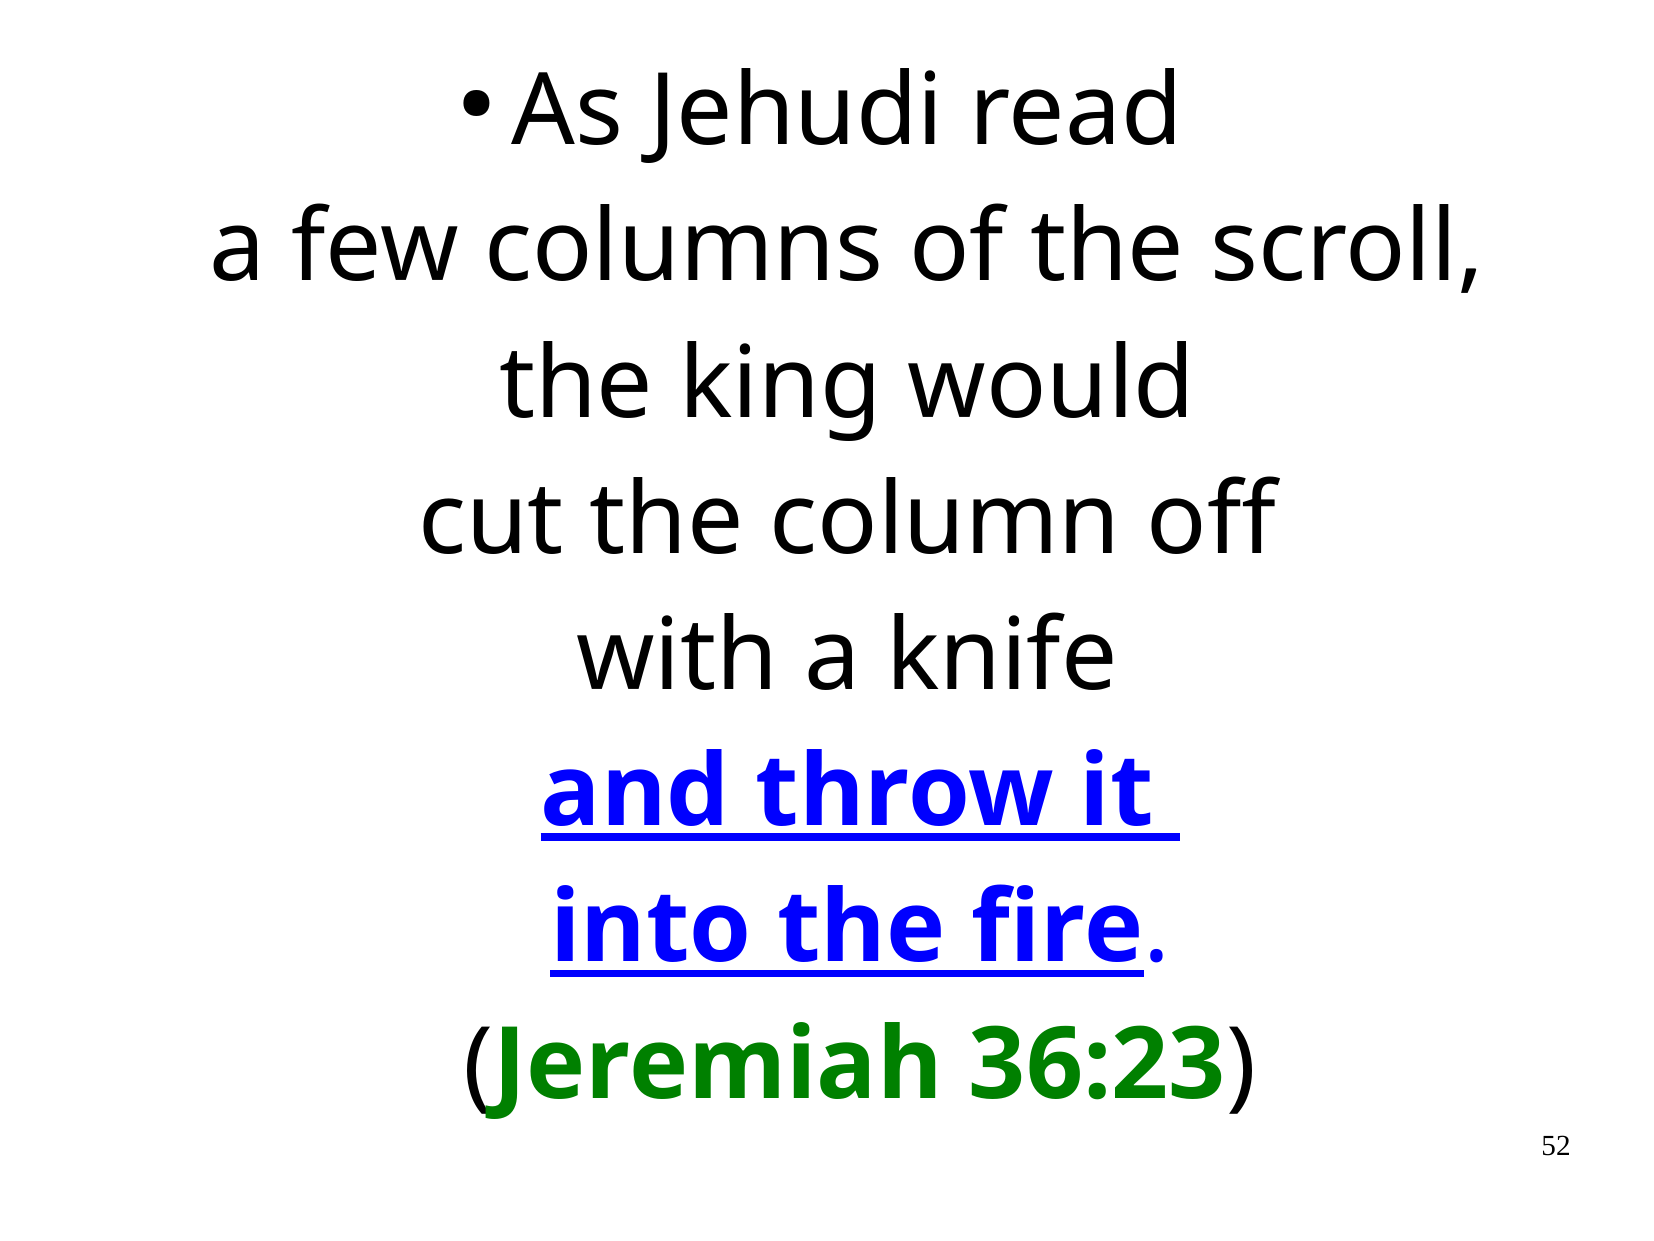

# As Jehudi read a few columns of the scroll, the king would cut the column off with a knife and throw it into the fire. (Jeremiah 36:23)
52